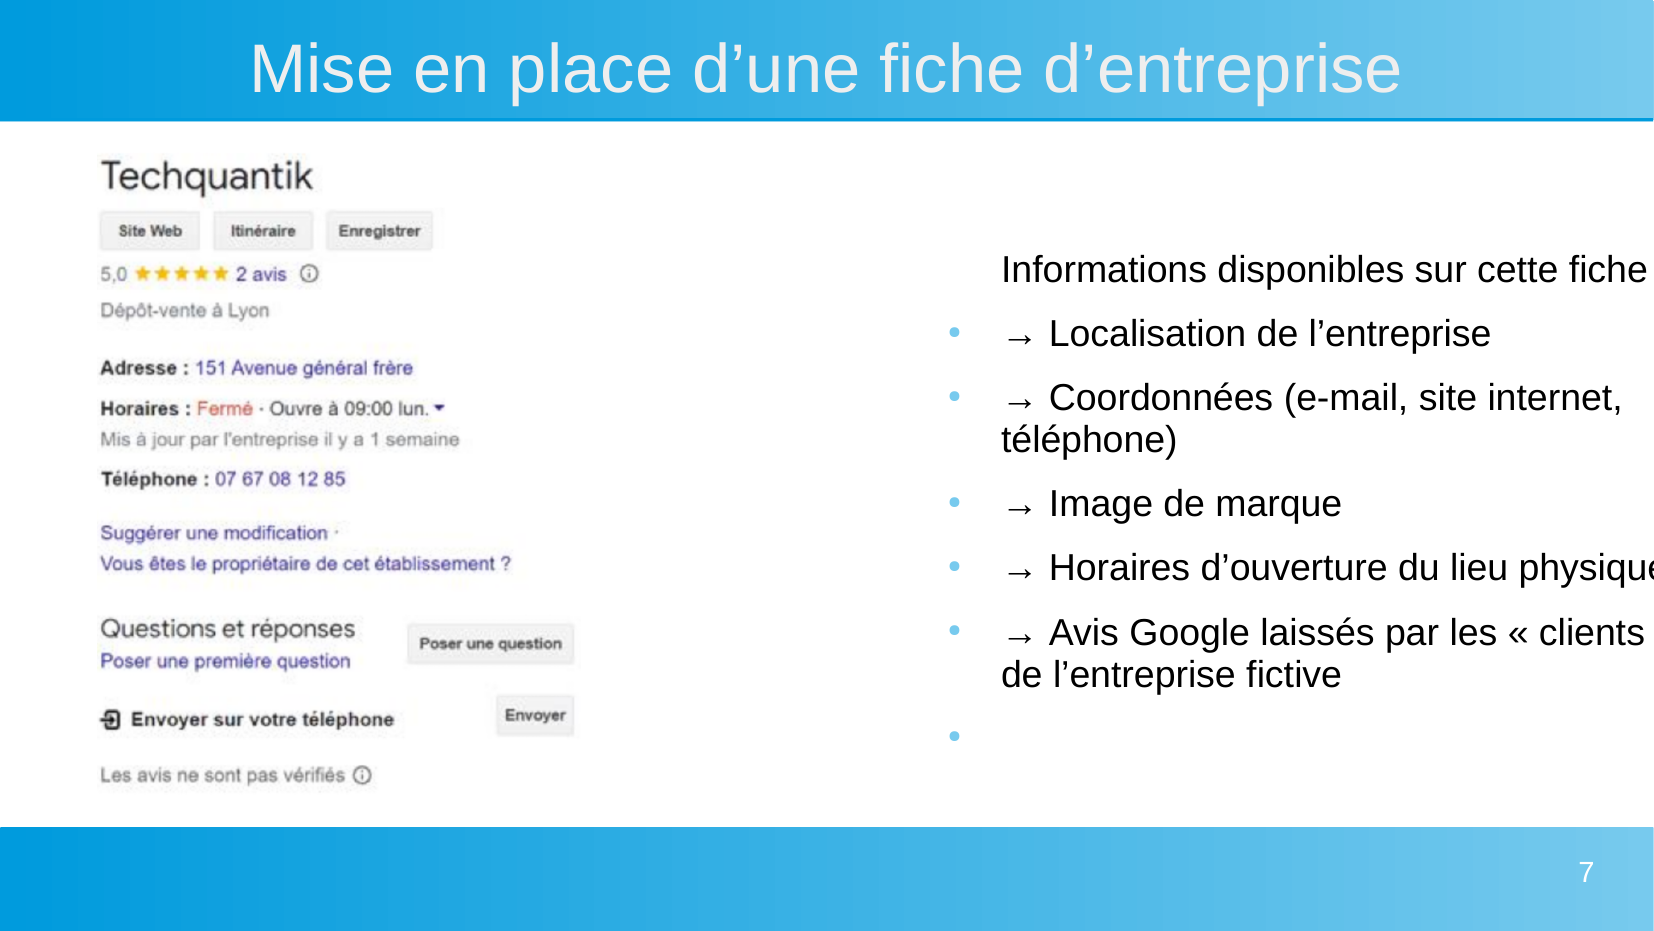

# Mise en place d’une fiche d’entreprise
Informations disponibles sur cette fiche :
→ Localisation de l’entreprise
→ Coordonnées (e-mail, site internet, téléphone)
→ Image de marque
→ Horaires d’ouverture du lieu physique
→ Avis Google laissés par les « clients » de l’entreprise fictive
7